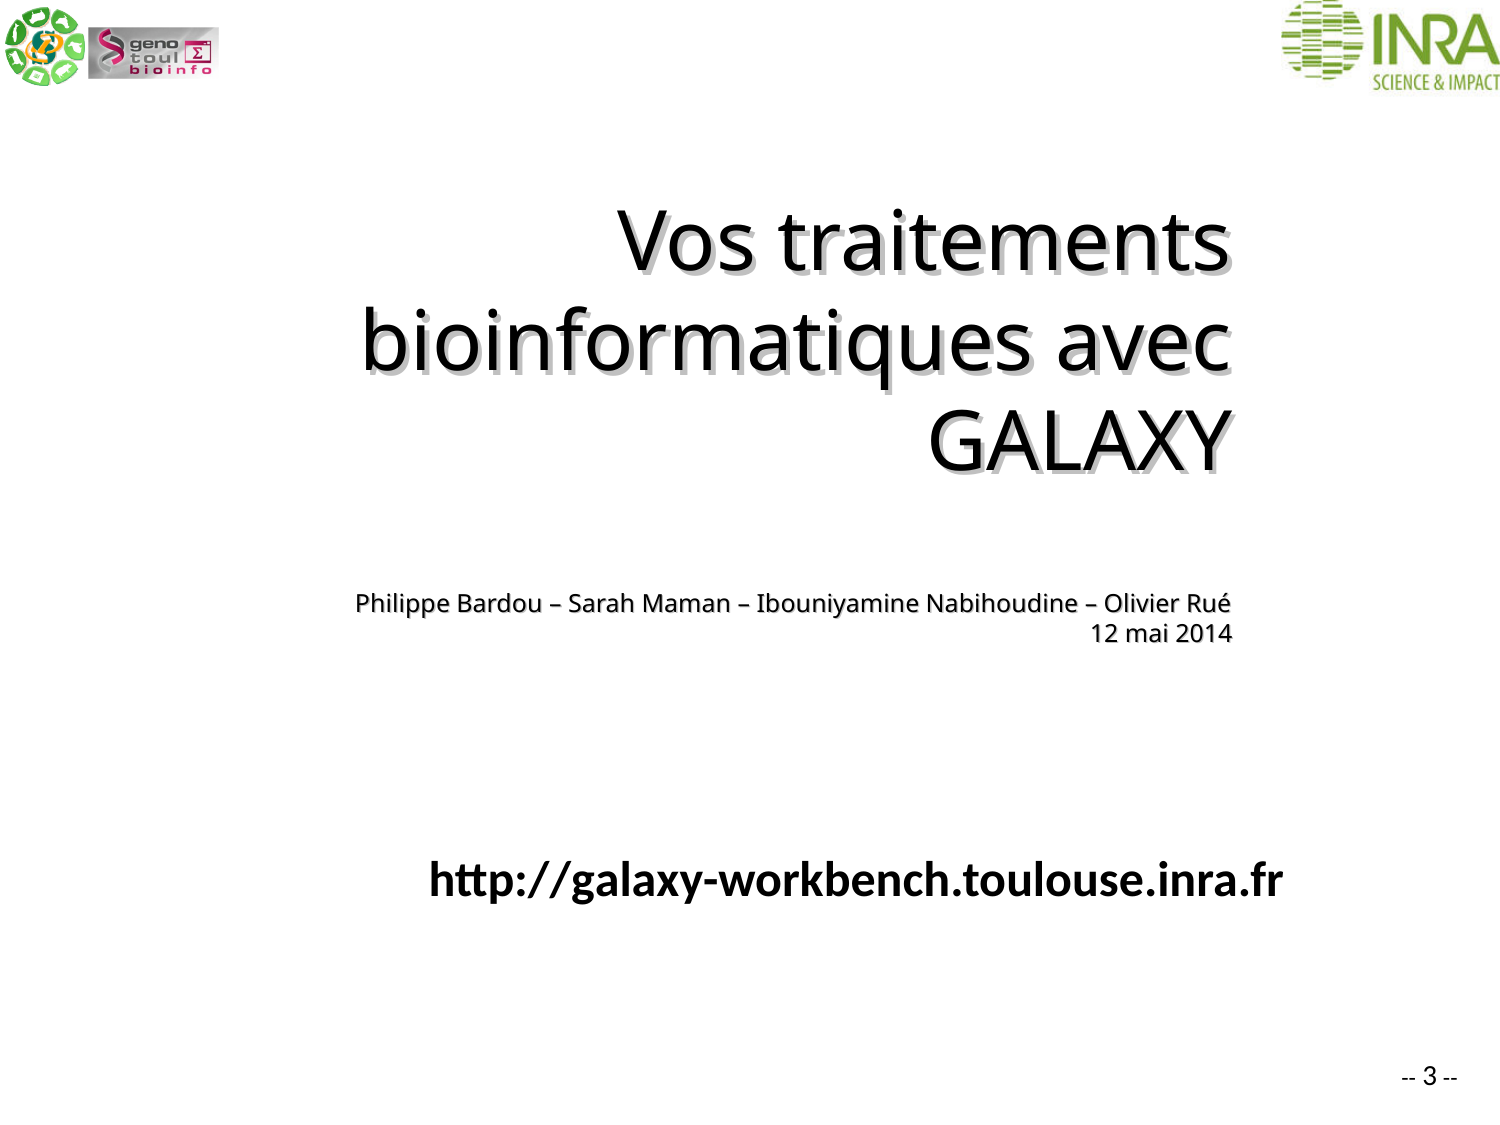

# Vos traitements bioinformatiques avec GALAXY Philippe Bardou – Sarah Maman – Ibouniyamine Nabihoudine – Olivier Rué 12 mai 2014
http://galaxy-workbench.toulouse.inra.fr